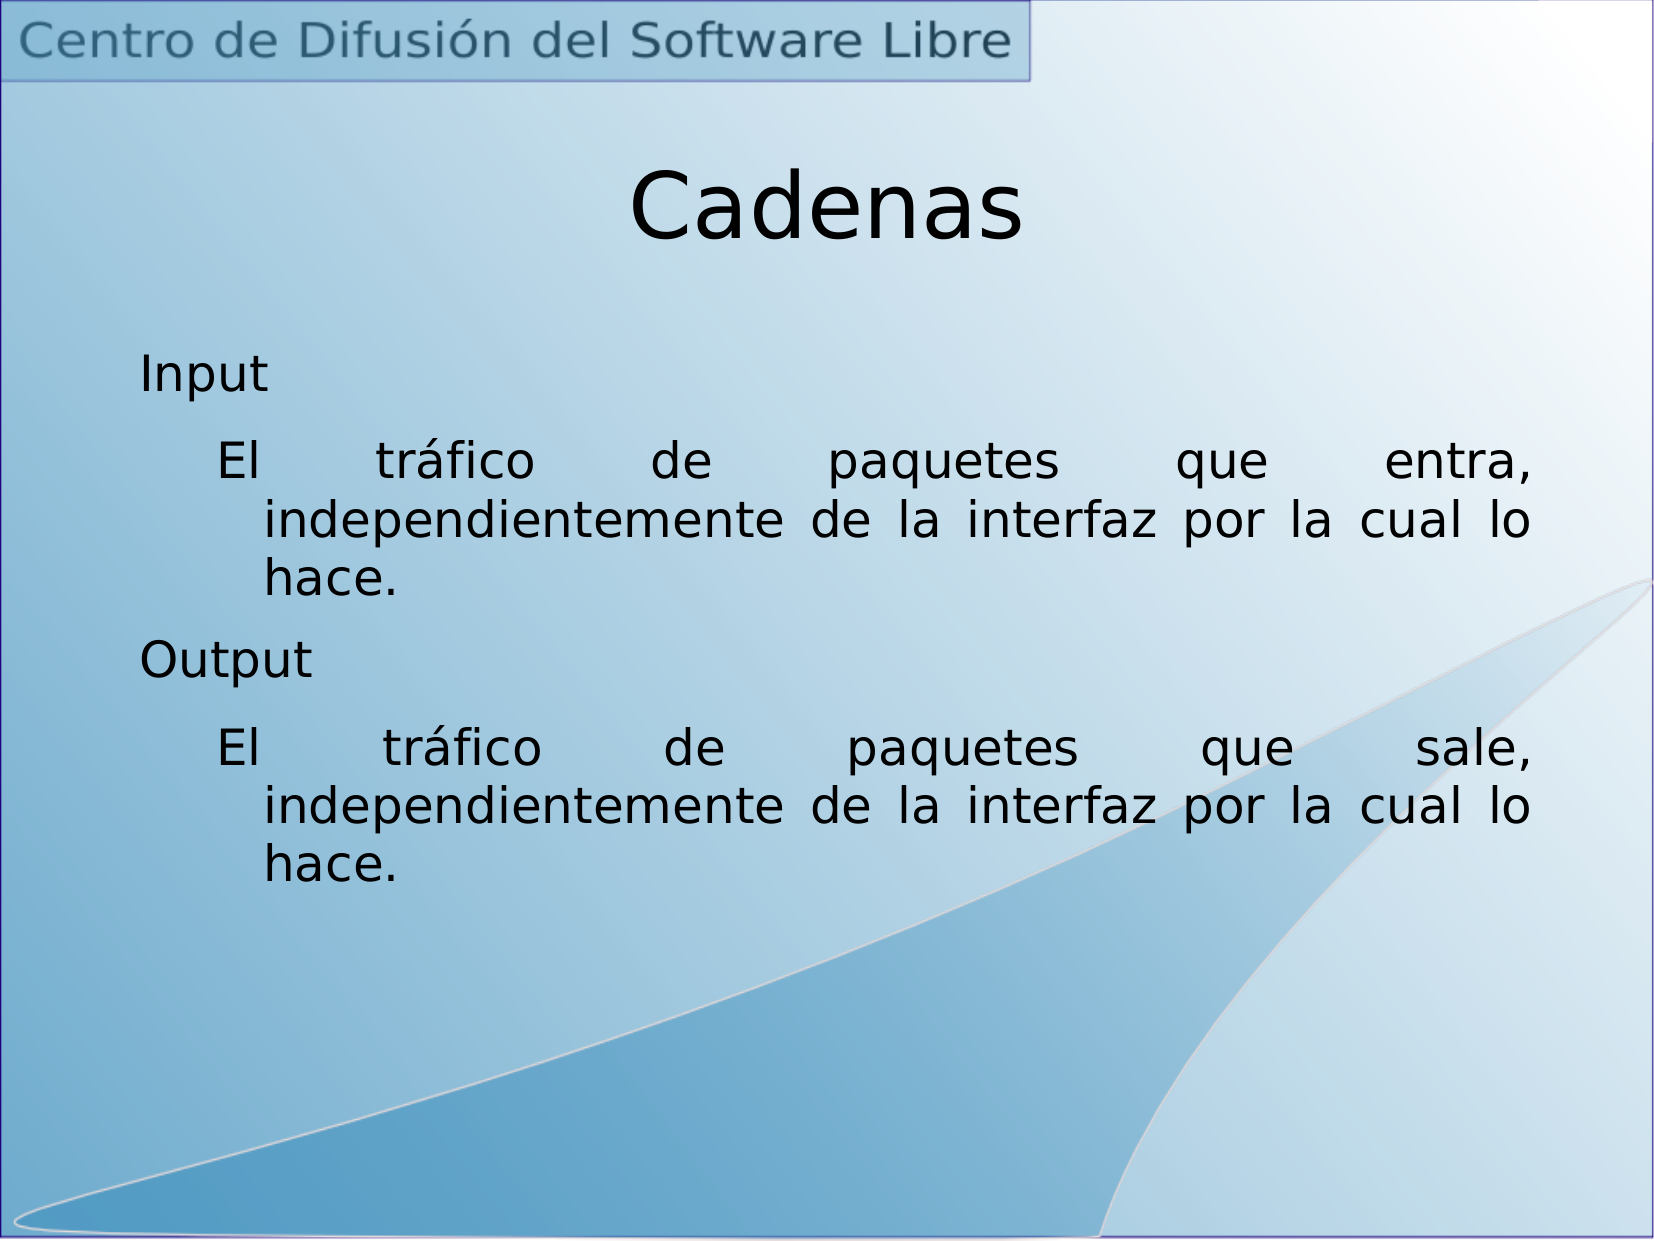

# Cadenas
Input
El tráfico de paquetes que entra, independientemente de la interfaz por la cual lo hace.
Output
El tráfico de paquetes que sale, independientemente de la interfaz por la cual lo hace.